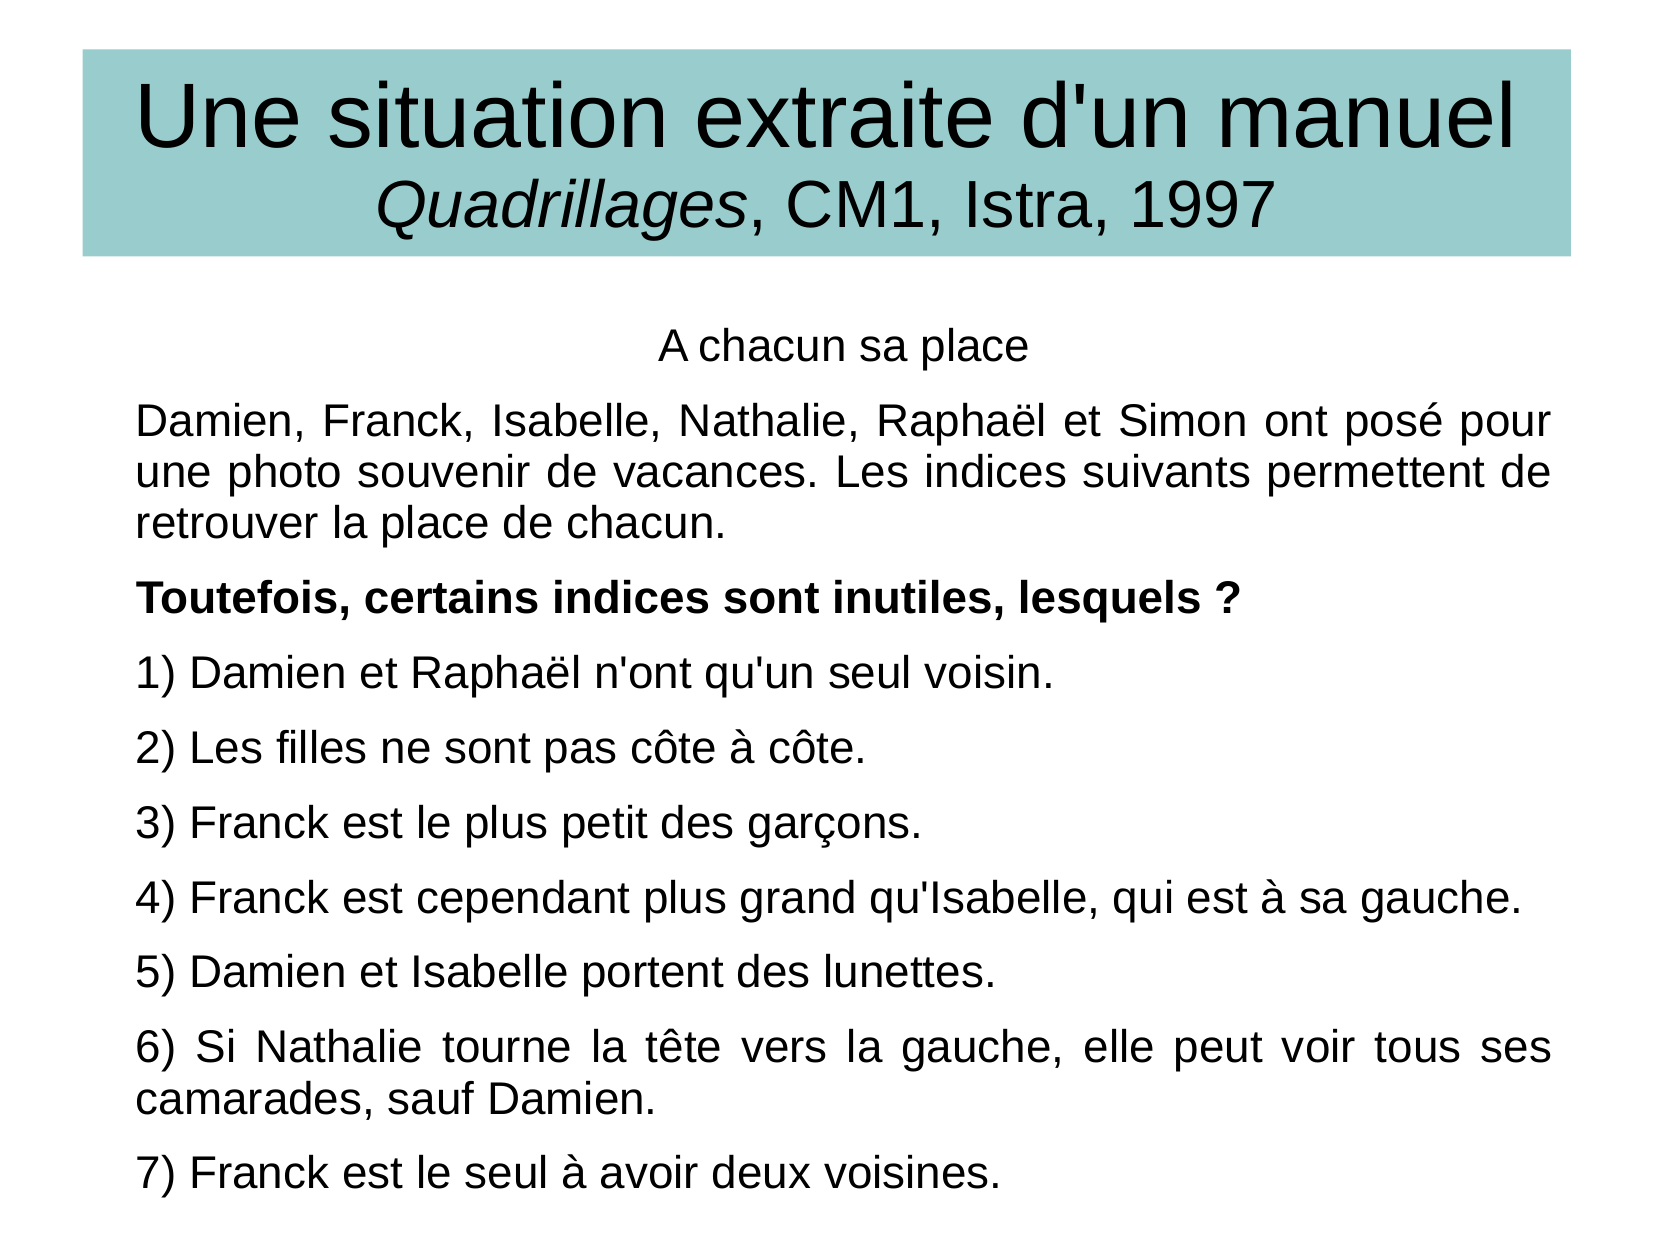

# Une situation extraite d'un manuel Quadrillages, CM1, Istra, 1997
A chacun sa place
Damien, Franck, Isabelle, Nathalie, Raphaël et Simon ont posé pour une photo souvenir de vacances. Les indices suivants permettent de retrouver la place de chacun.
Toutefois, certains indices sont inutiles, lesquels ?
1) Damien et Raphaël n'ont qu'un seul voisin.
2) Les filles ne sont pas côte à côte.
3) Franck est le plus petit des garçons.
4) Franck est cependant plus grand qu'Isabelle, qui est à sa gauche.
5) Damien et Isabelle portent des lunettes.
6) Si Nathalie tourne la tête vers la gauche, elle peut voir tous ses camarades, sauf Damien.
7) Franck est le seul à avoir deux voisines.